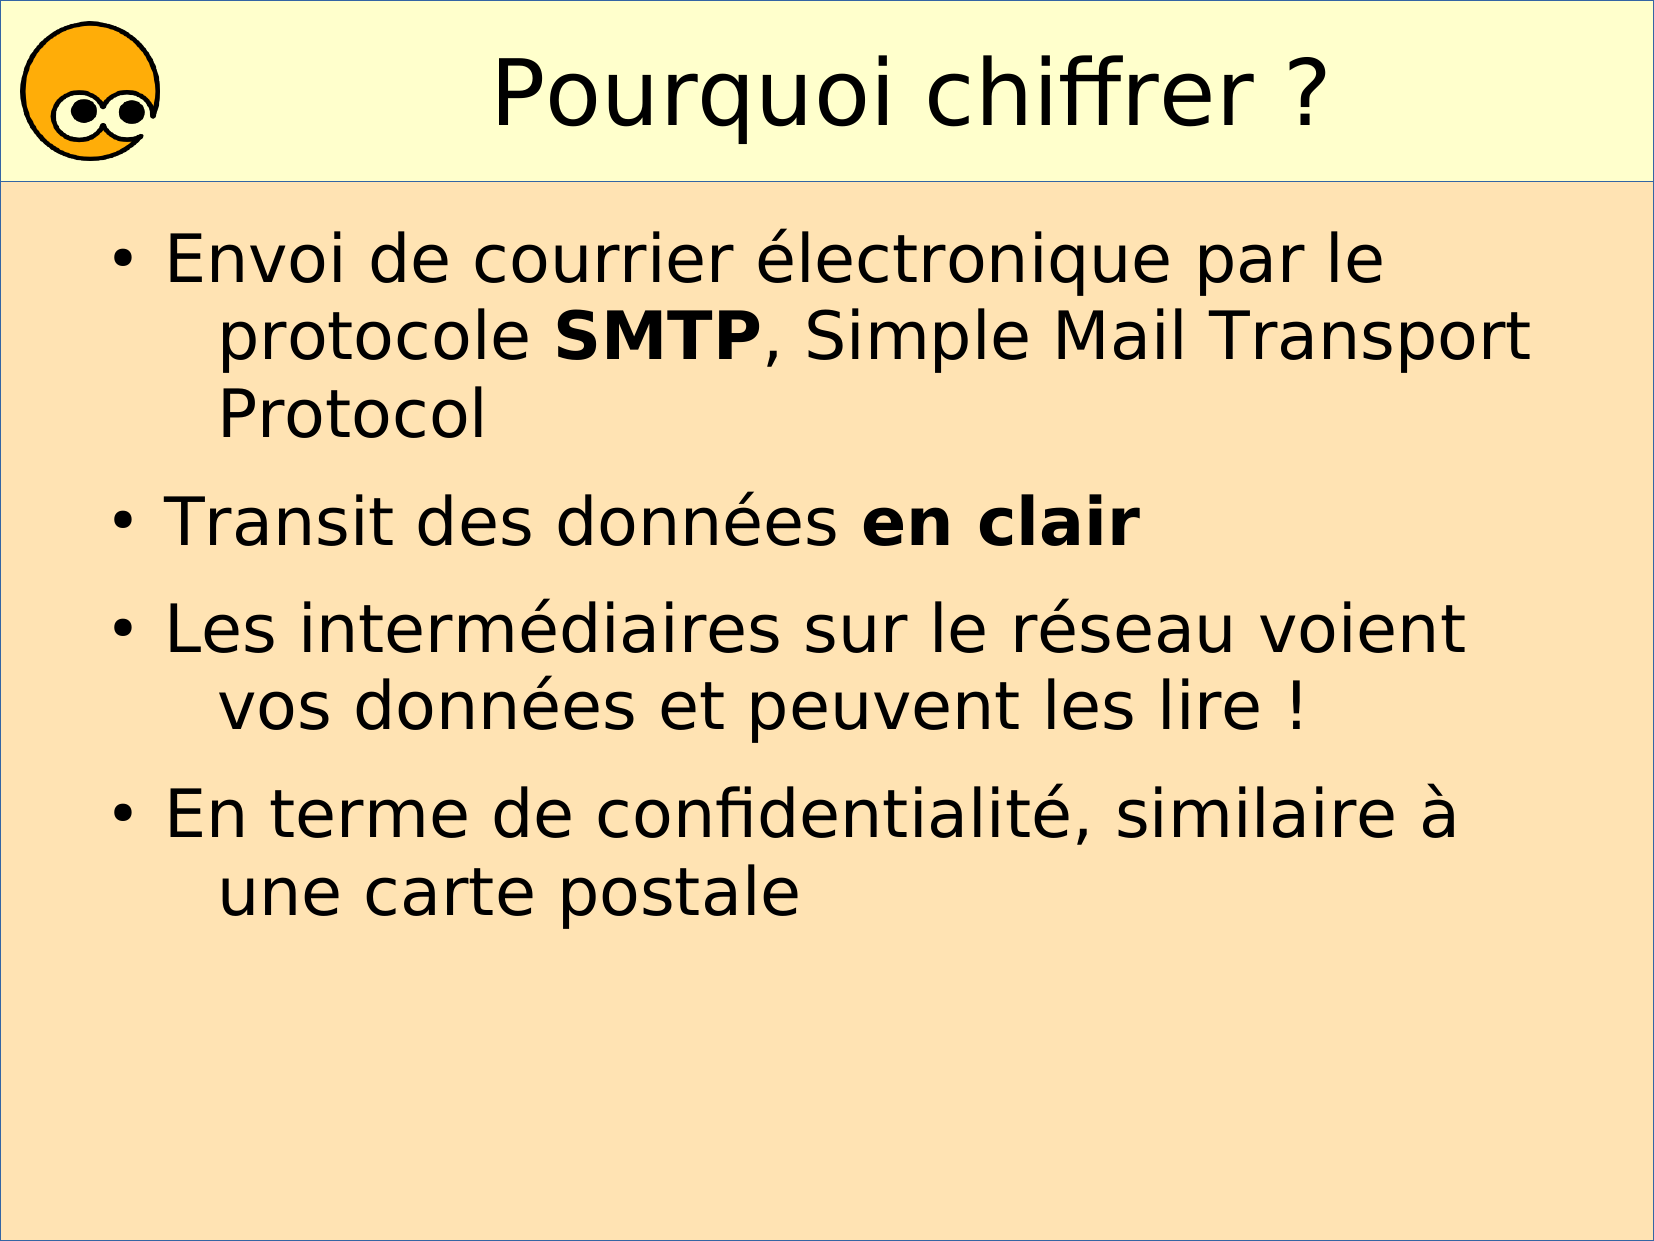

# Pourquoi chiffrer ?
Envoi de courrier électronique par le protocole SMTP, Simple Mail Transport Protocol
Transit des données en clair
Les intermédiaires sur le réseau voient vos données et peuvent les lire !
En terme de confidentialité, similaire à une carte postale